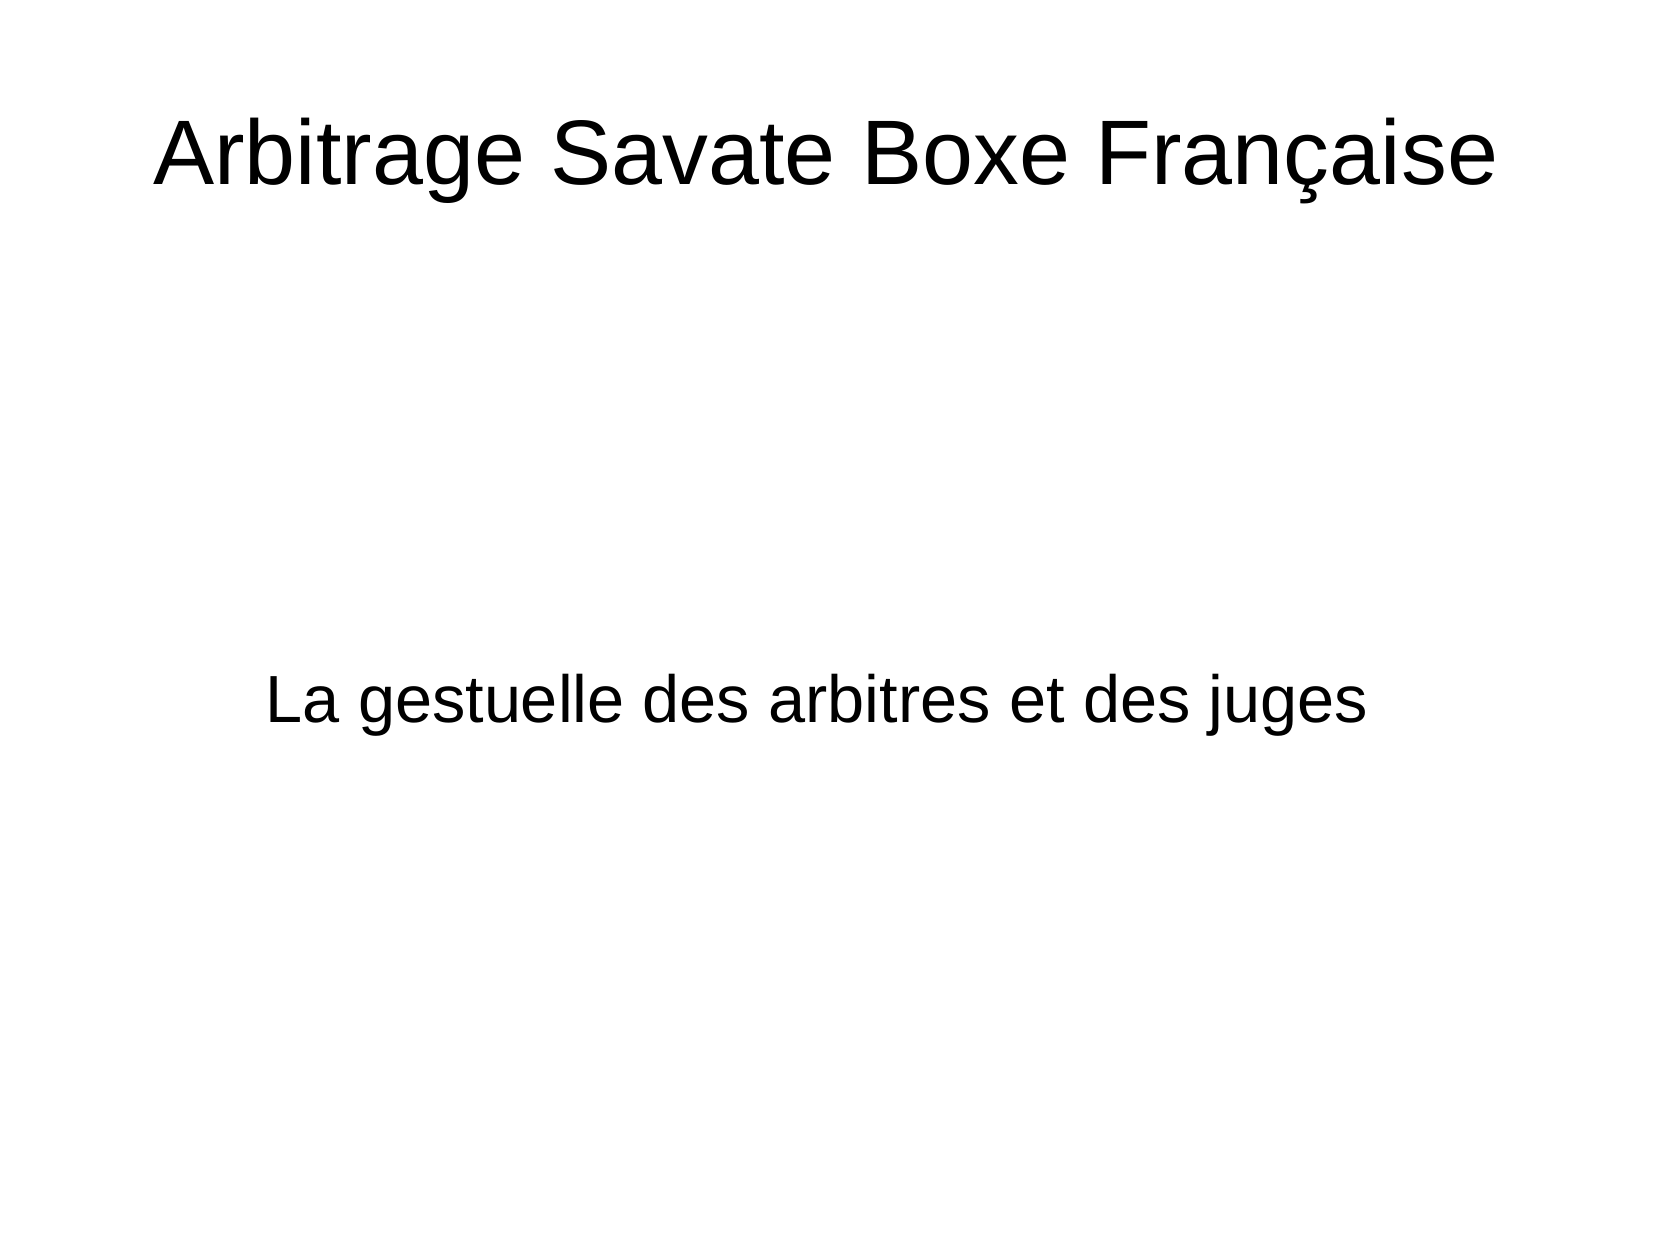

# Arbitrage Savate Boxe Française
La gestuelle des arbitres et des juges